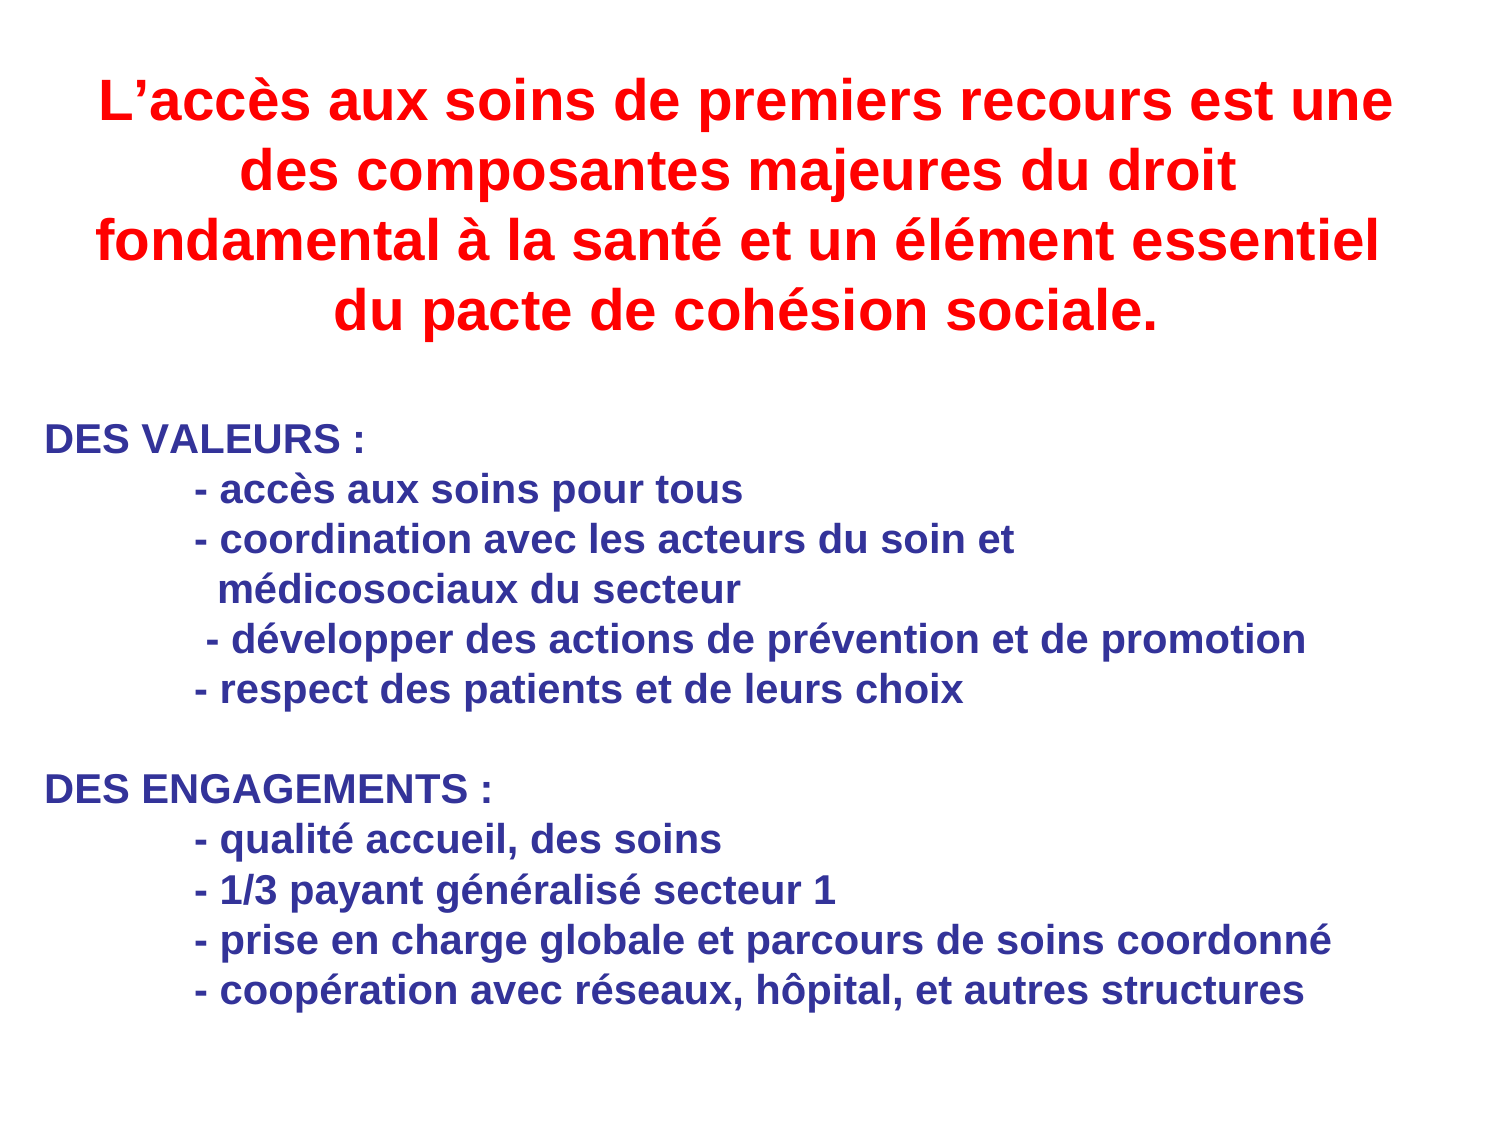

L’accès aux soins de premiers recours est une des composantes majeures du droit
fondamental à la santé et un élément essentiel
du pacte de cohésion sociale.
DES VALEURS :
	- accès aux soins pour tous
	- coordination avec les acteurs du soin et
	 médicosociaux du secteur
	 - développer des actions de prévention et de promotion
	- respect des patients et de leurs choix
DES ENGAGEMENTS :
	- qualité accueil, des soins
	- 1/3 payant généralisé secteur 1
	- prise en charge globale et parcours de soins coordonné
	- coopération avec réseaux, hôpital, et autres structures